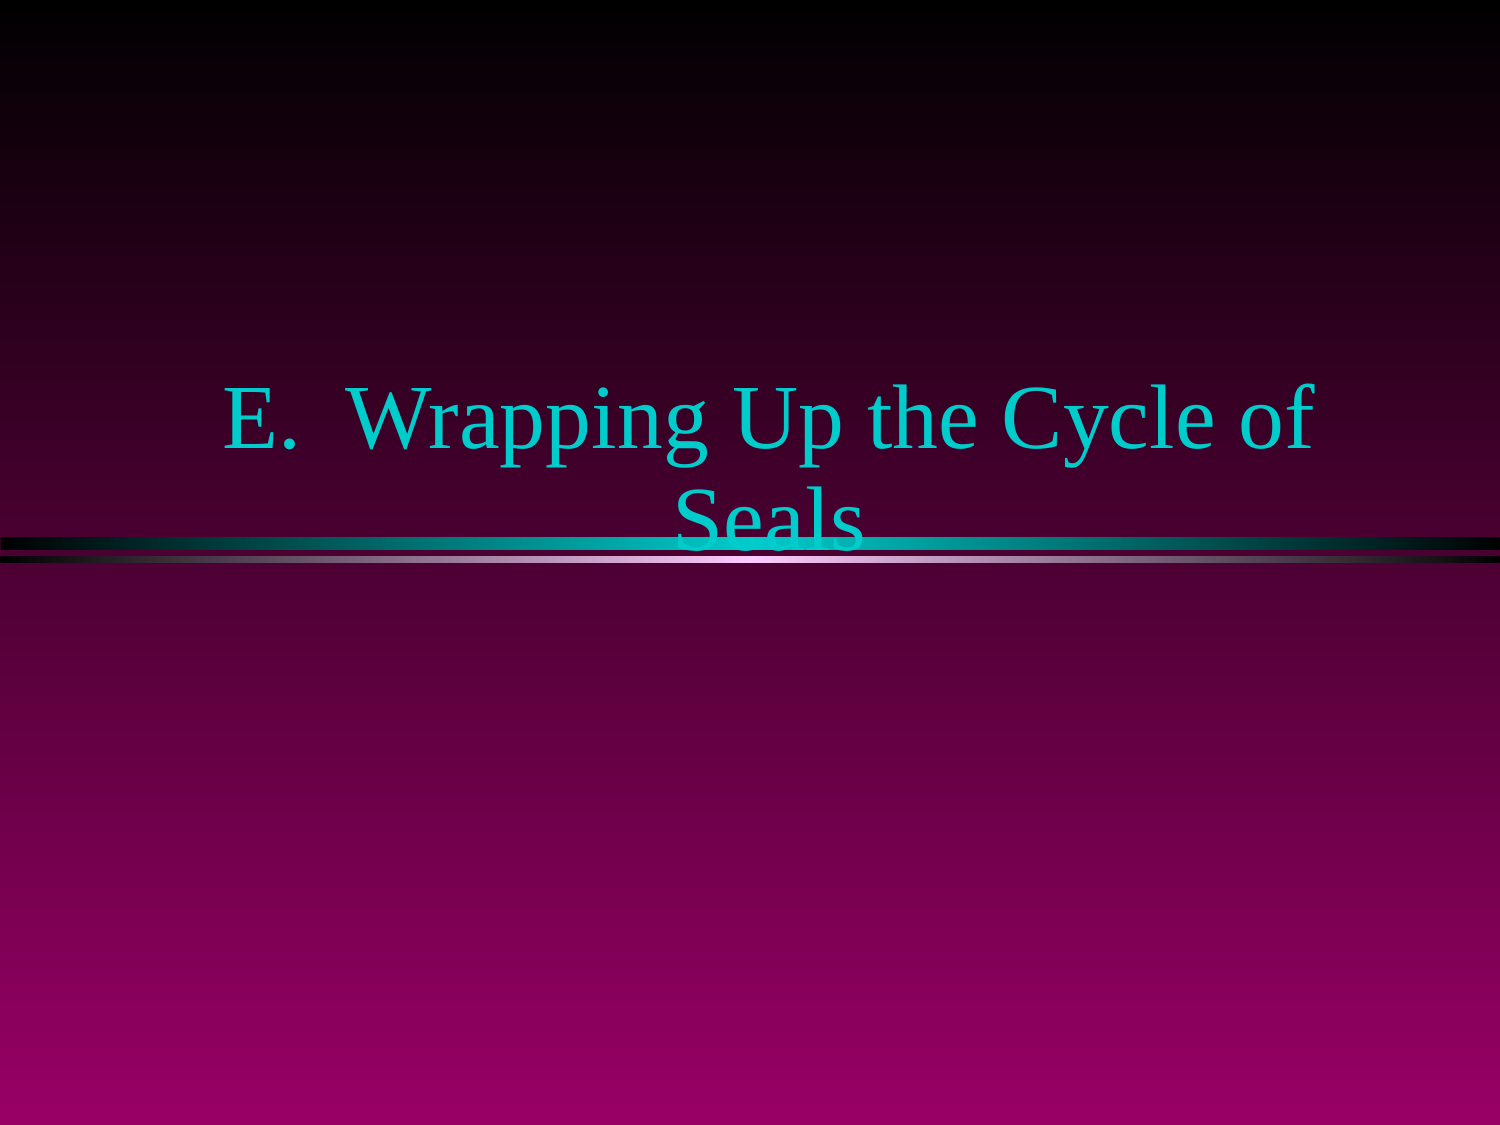

# E. Wrapping Up the Cycle of Seals